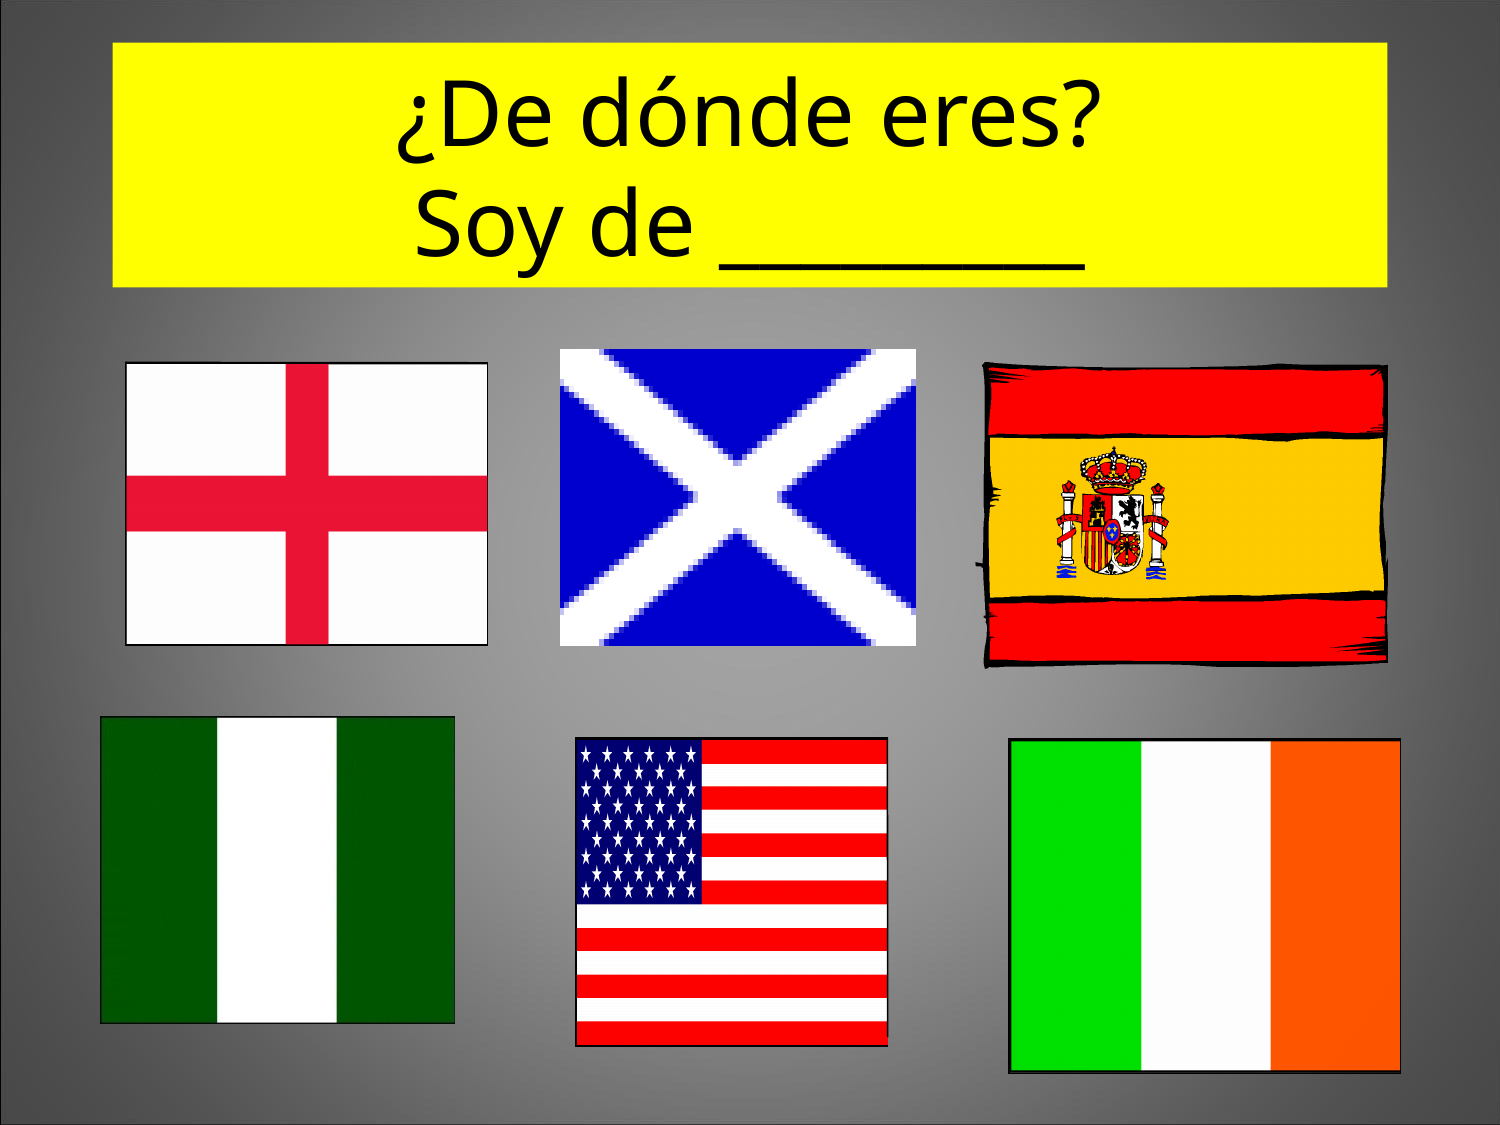

# ¿De dónde eres? Soy de _________